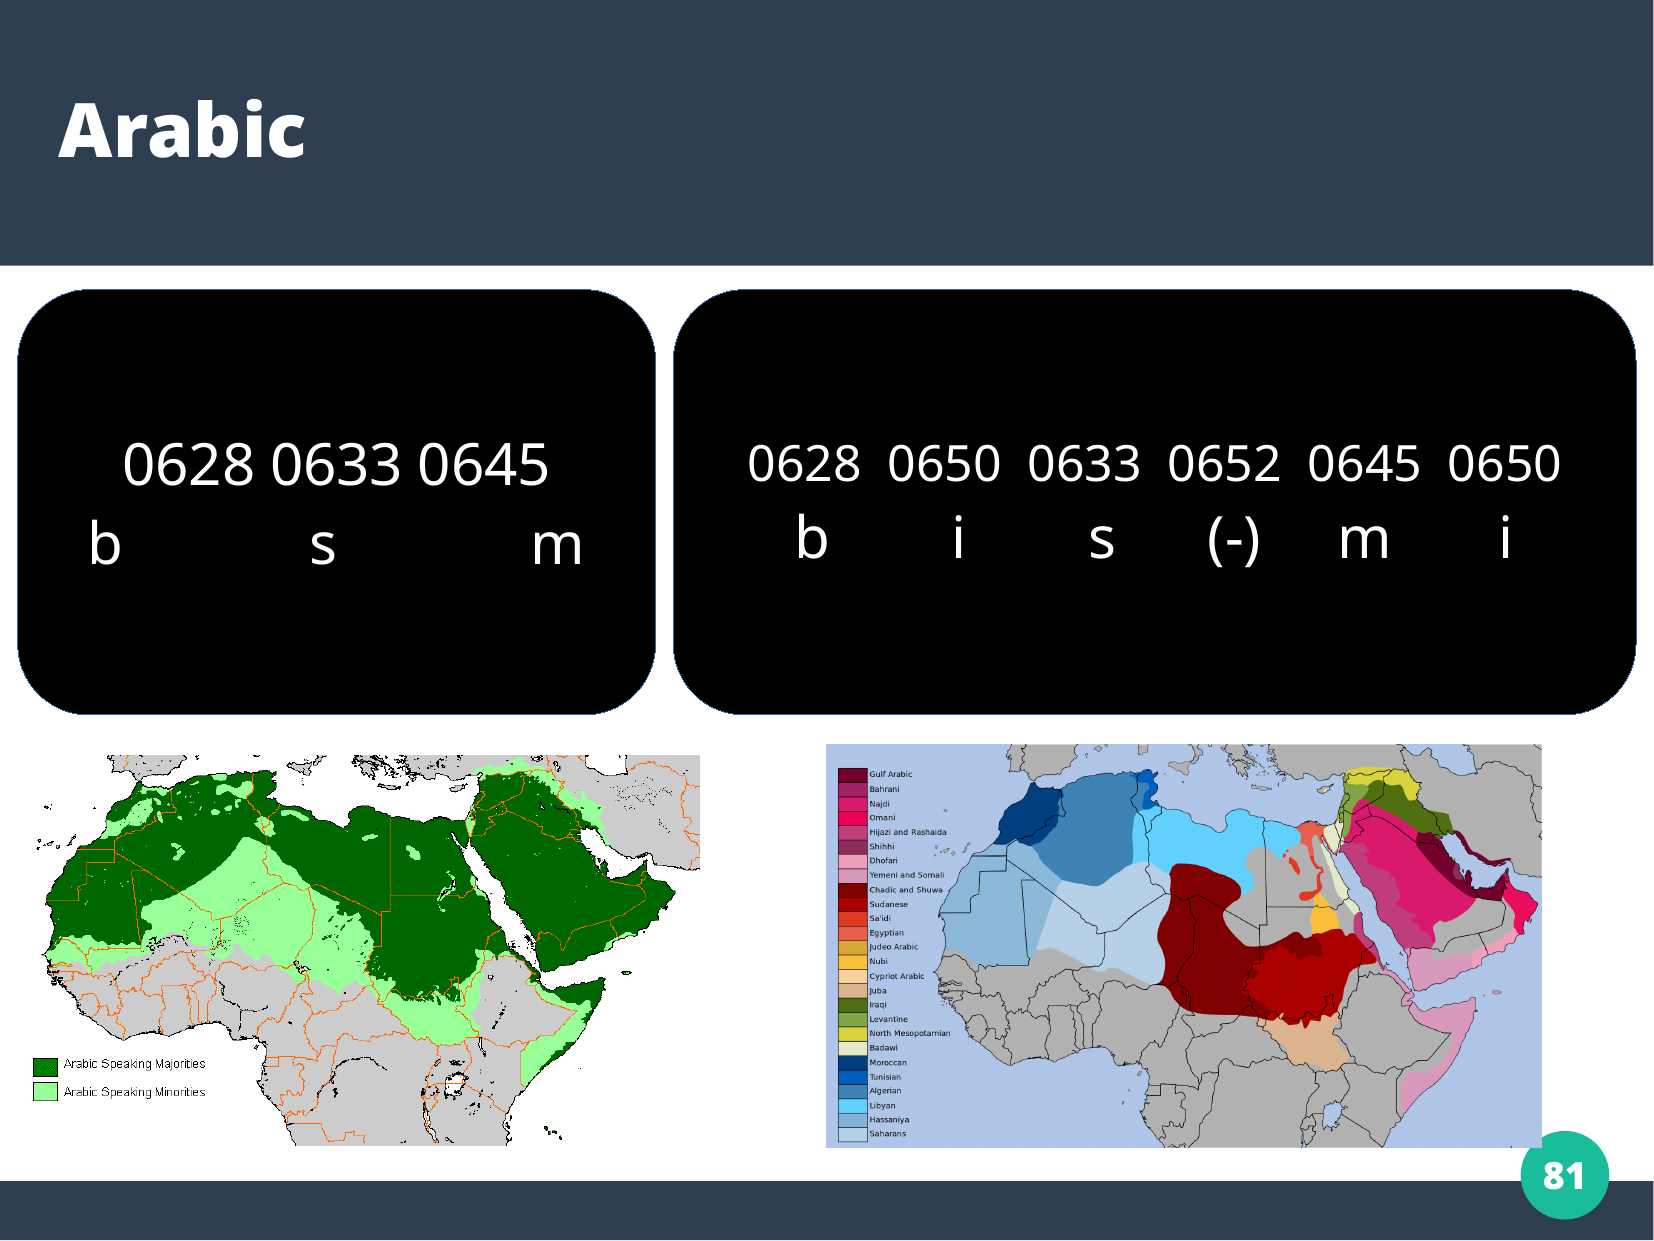

# Arabic
0628	0633	0645
b			s			m
0628 0650 0633 0652 0645 0650
b i s (-) m i
81